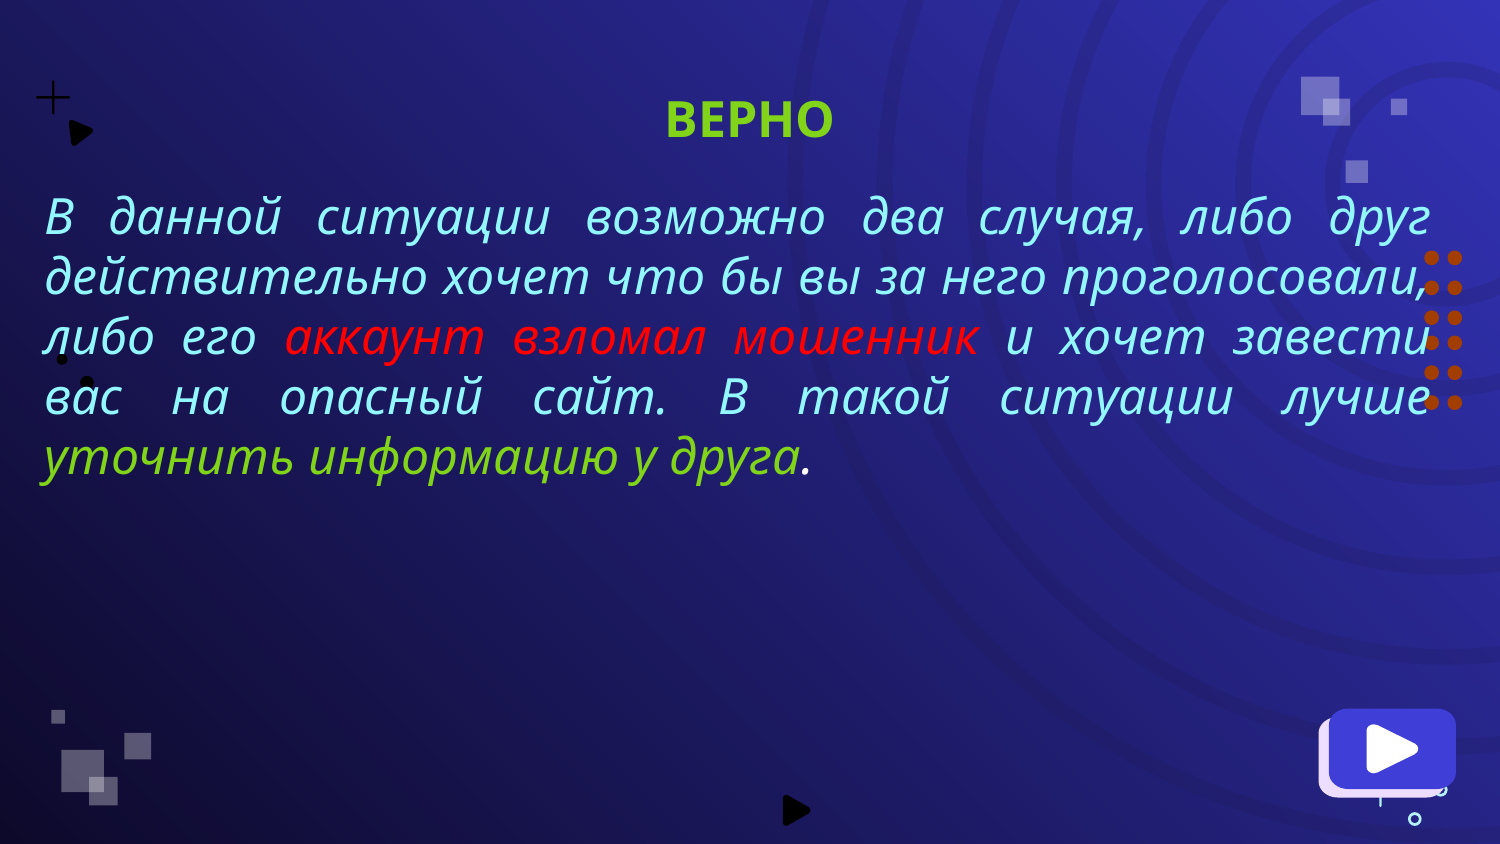

# ВЕРНО
В данной ситуации возможно два случая, либо друг действительно хочет что бы вы за него проголосовали, либо его аккаунт взломал мошенник и хочет завести вас на опасный сайт. В такой ситуации лучше уточнить информацию у друга.